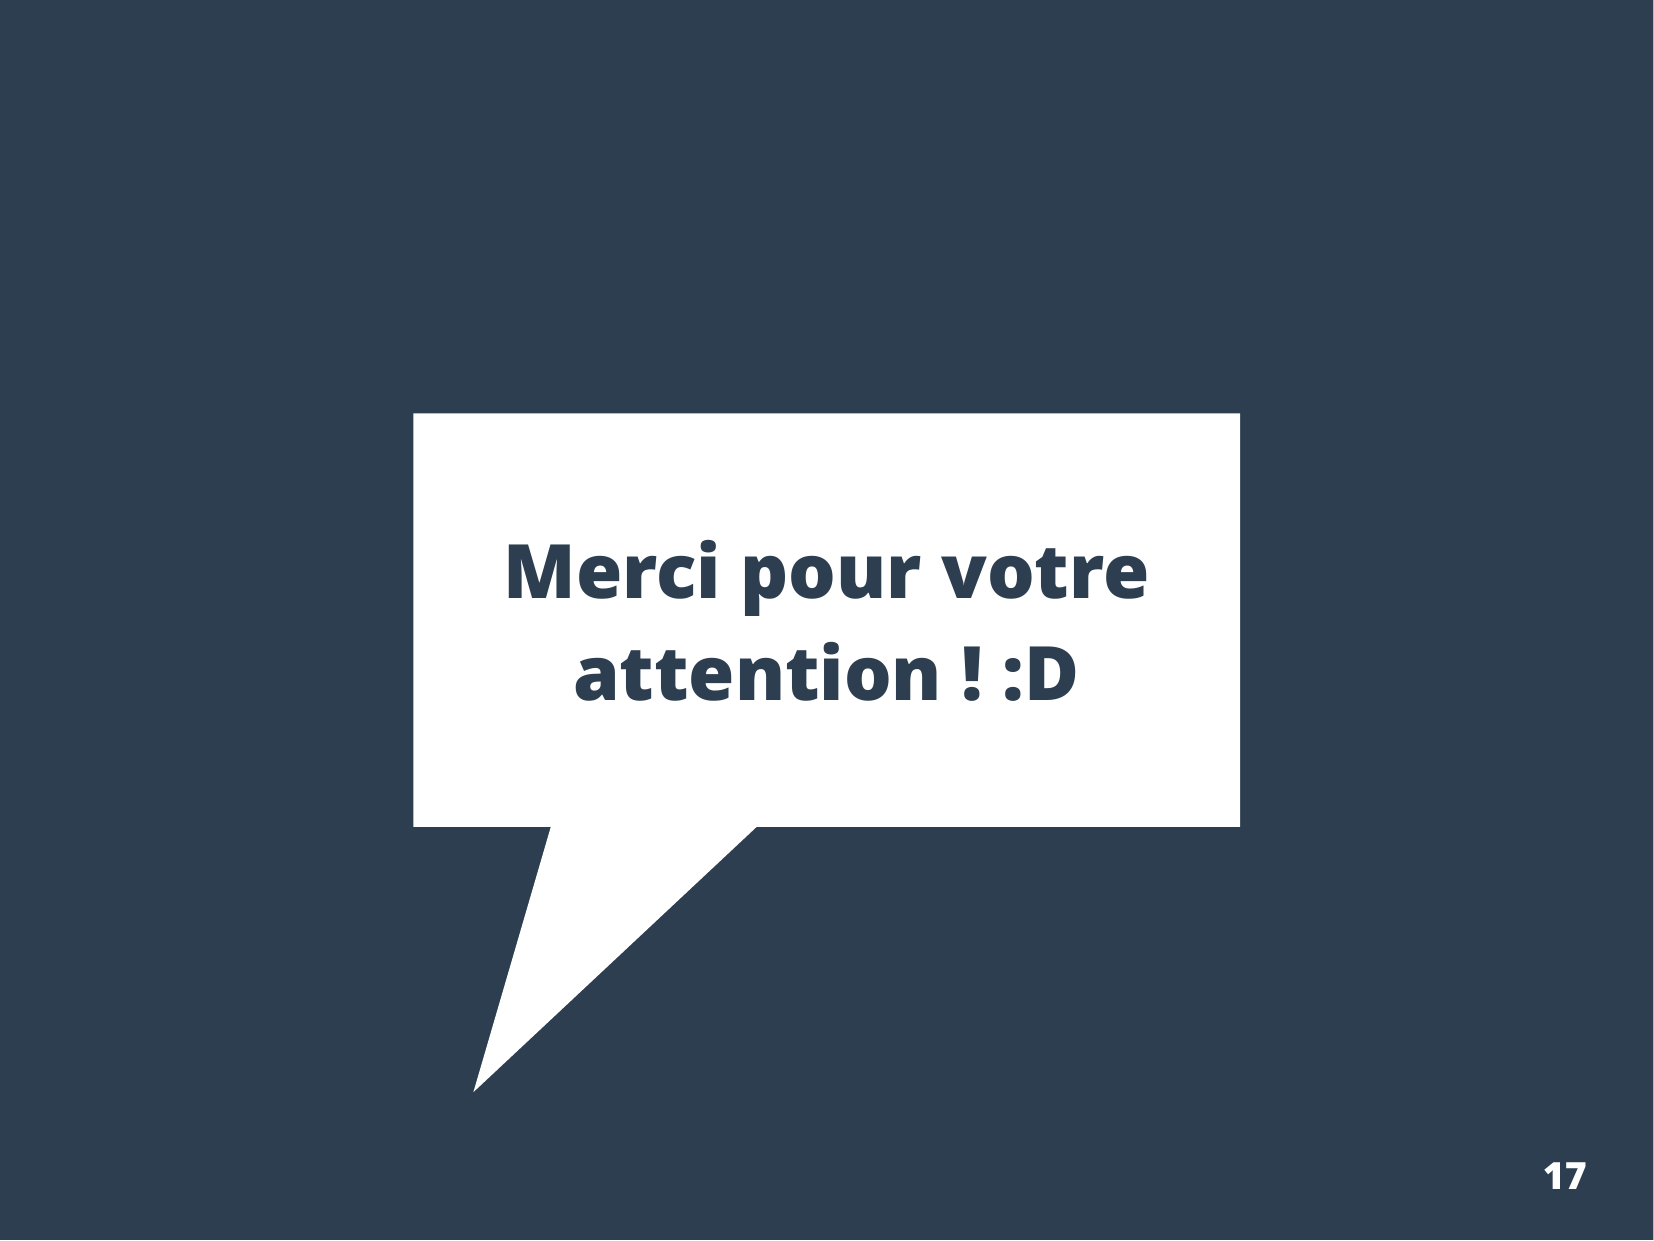

# Merci pour votre attention ! :D
17